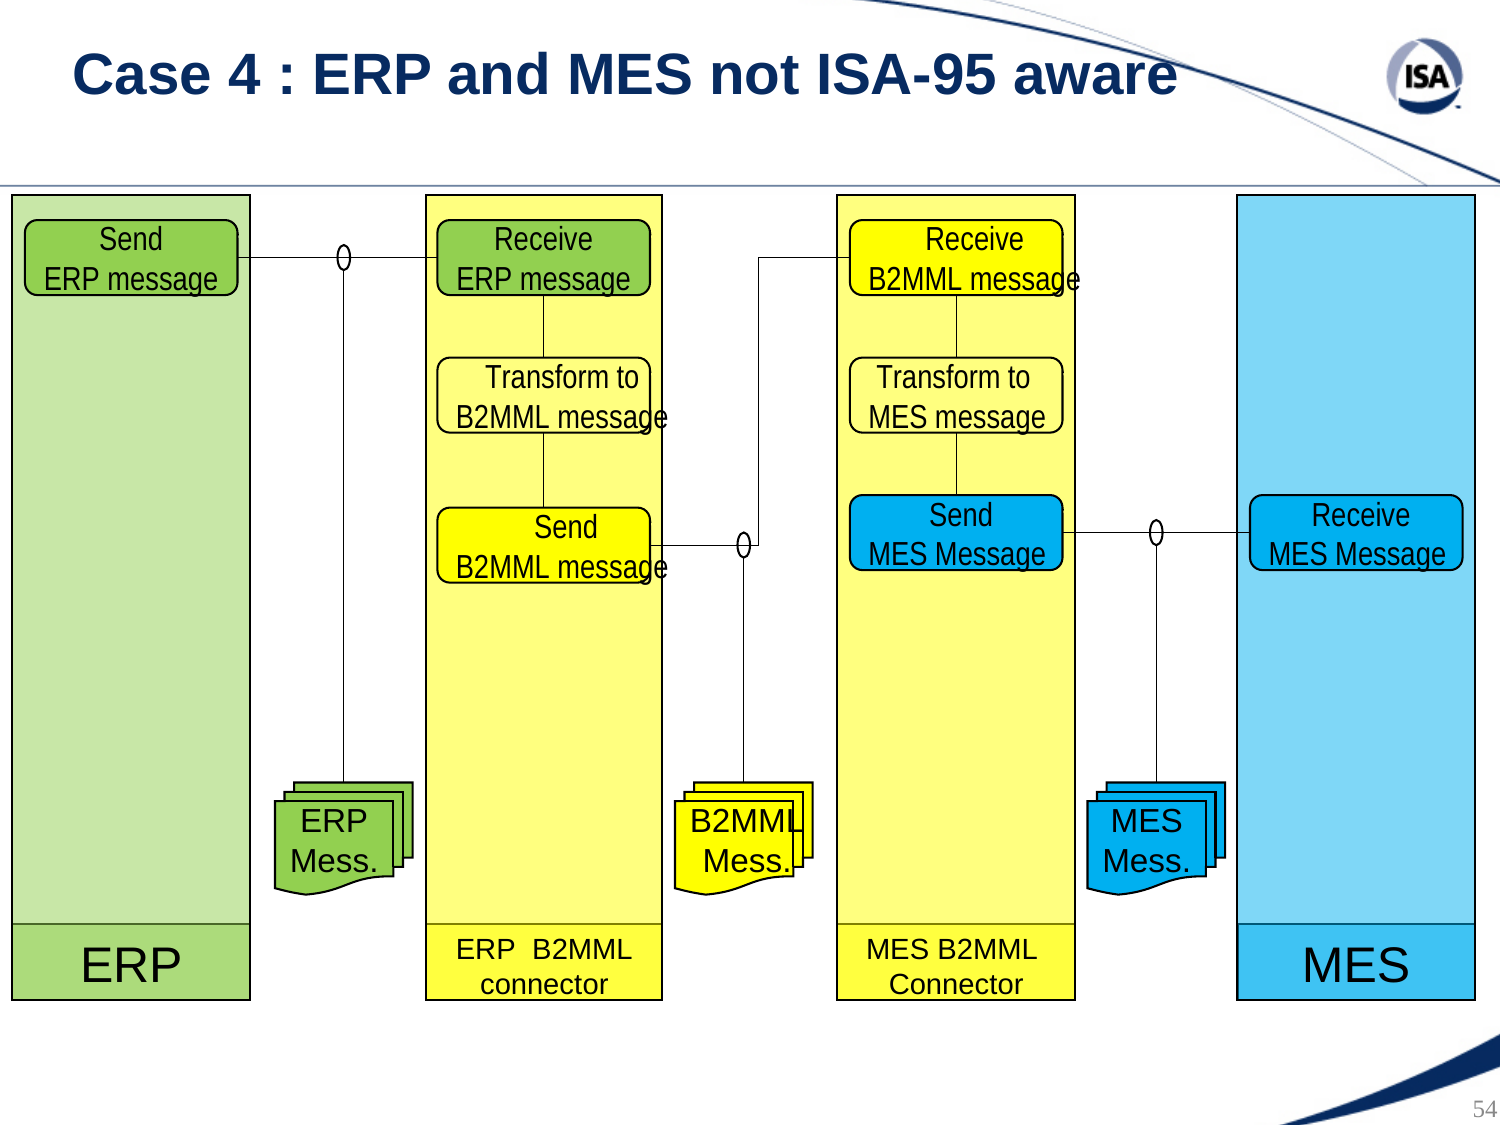

# Case 4 : ERP and MES not ISA-95 aware
ERP
ERP B2MML
connector
MES B2MML
Connector
MES
Send
ERP message
Receive
ERP message
Receive
B2MML message
Transform to
B2MML message
Transform to
MES message
Send
MES Message
Receive
MES Message
Send
B2MML message
ERP
Mess.
B2MML
Mess.
MES
Mess.